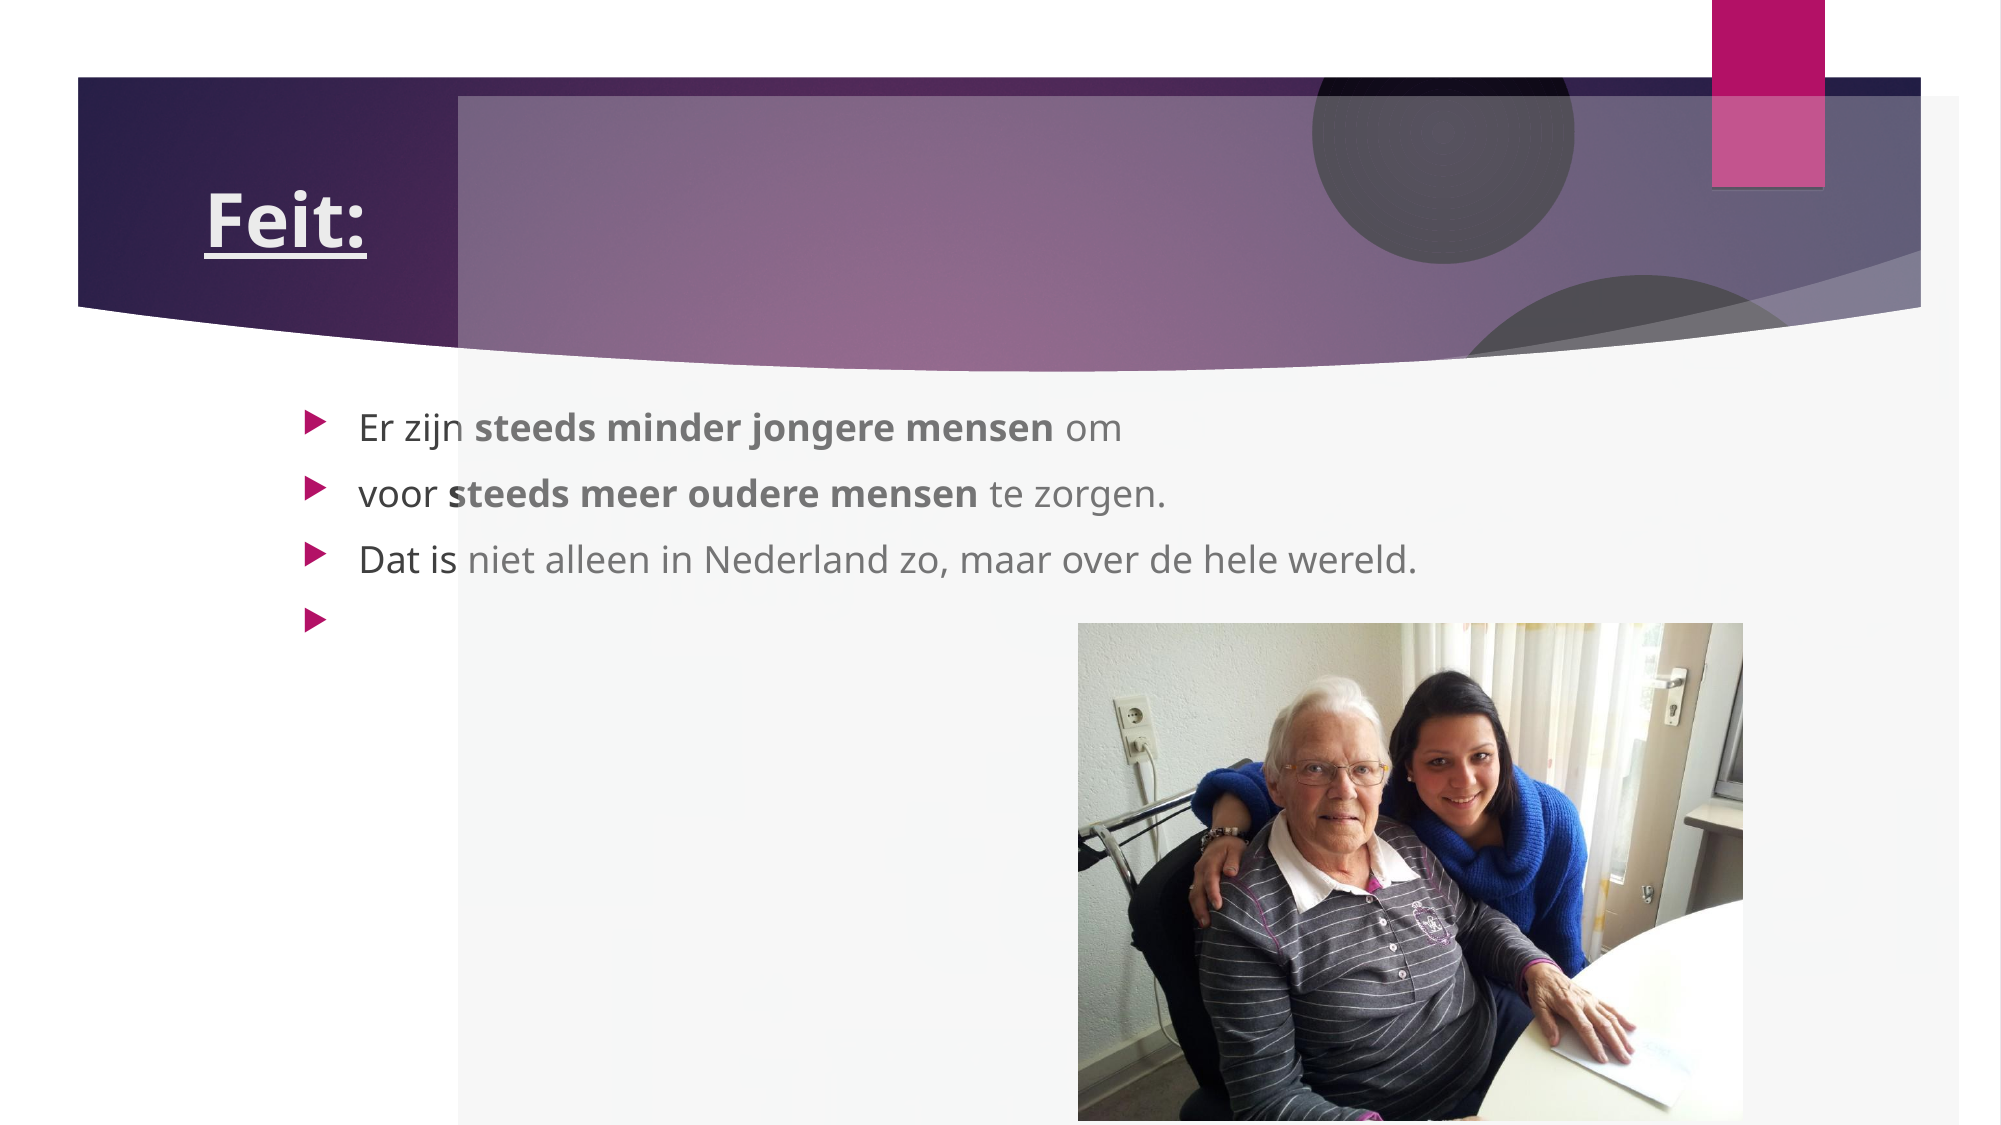

# Feit:
Er zijn steeds minder jongere mensen om
voor steeds meer oudere mensen te zorgen.
Dat is niet alleen in Nederland zo, maar over de hele wereld.